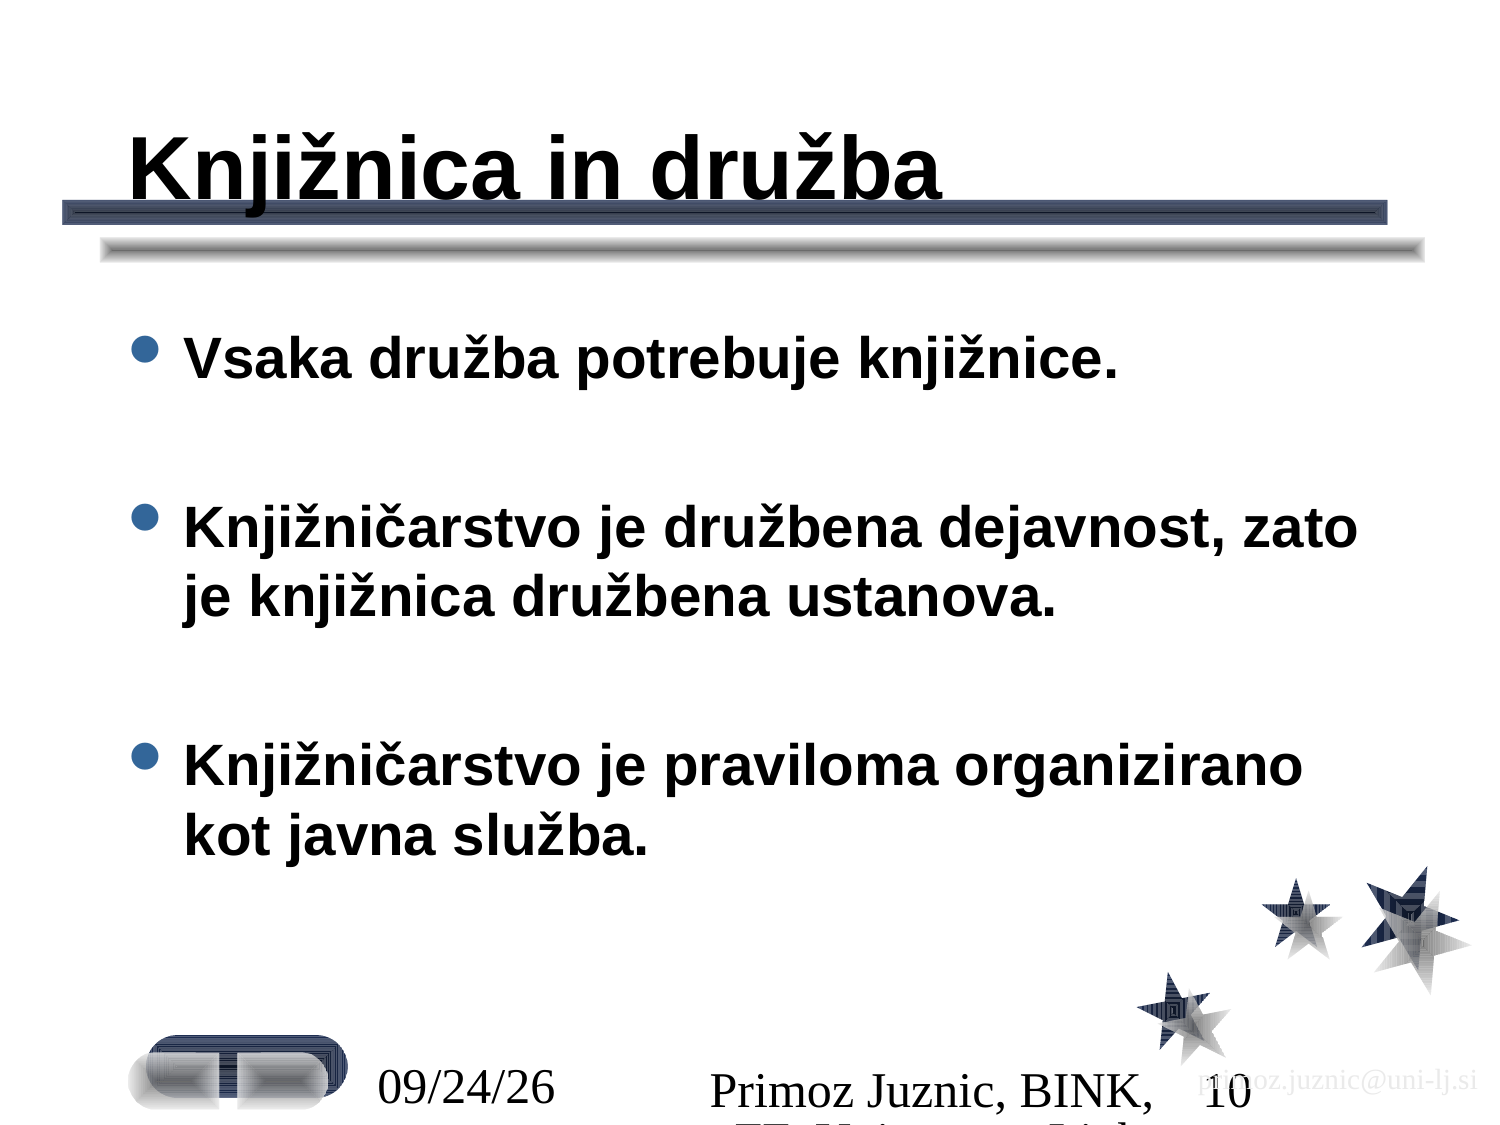

# Knjižnica in družba
Vsaka družba potrebuje knjižnice.
Knjižničarstvo je družbena dejavnost, zato je knjižnica družbena ustanova.
Knjižničarstvo je praviloma organizirano kot javna služba.
Primoz Juznic, BINK, FF, Univerza v Ljubljani
10